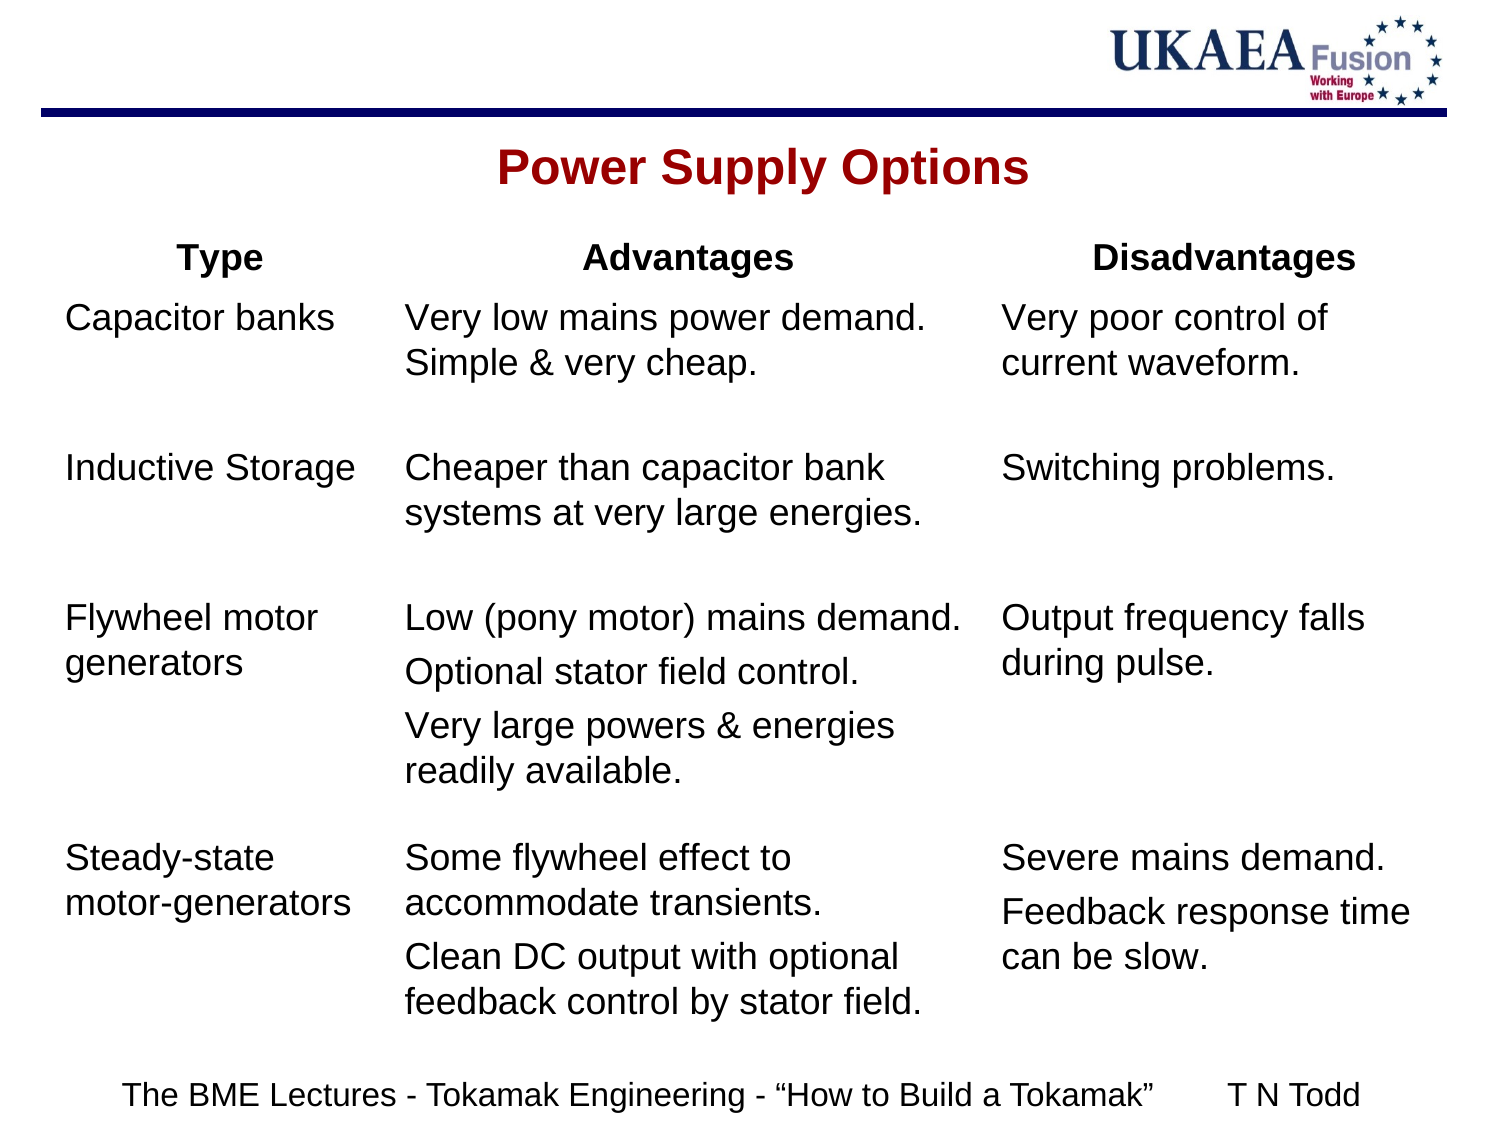

Power Supply Options
| Type | Advantages | Disadvantages |
| --- | --- | --- |
| Capacitor banks | Very low mains power demand. Simple & very cheap. | Very poor control of current waveform. |
| Inductive Storage | Cheaper than capacitor bank systems at very large energies. | Switching problems. |
| Flywheel motor generators | Low (pony motor) mains demand. Optional stator field control. Very large powers & energies readily available. | Output frequency falls during pulse. |
| Steady-state motor-generators | Some flywheel effect to accommodate transients. Clean DC output with optional feedback control by stator field. | Severe mains demand. Feedback response time can be slow. |